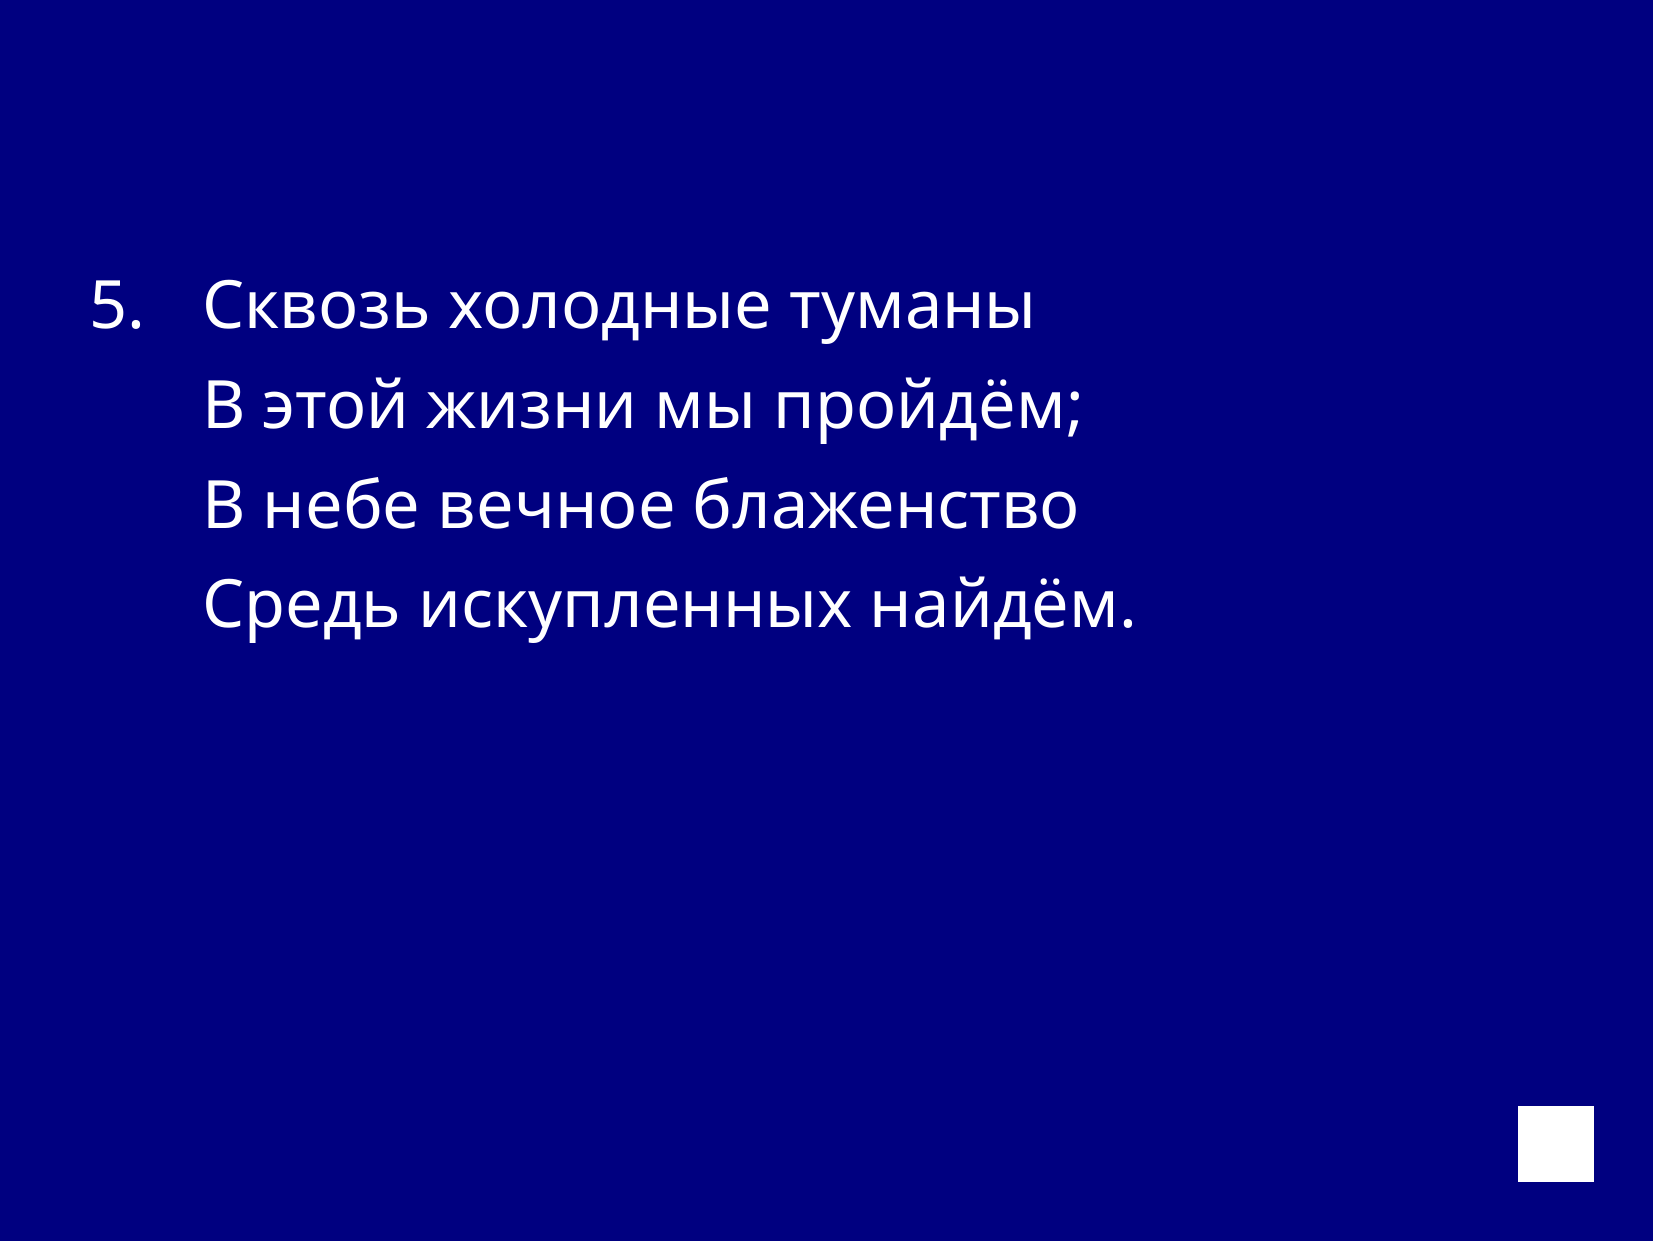

5.	Сквозь холодные туманы
	В этой жизни мы пройдём;
	В небе вечное блаженство
	Средь искупленных найдём.